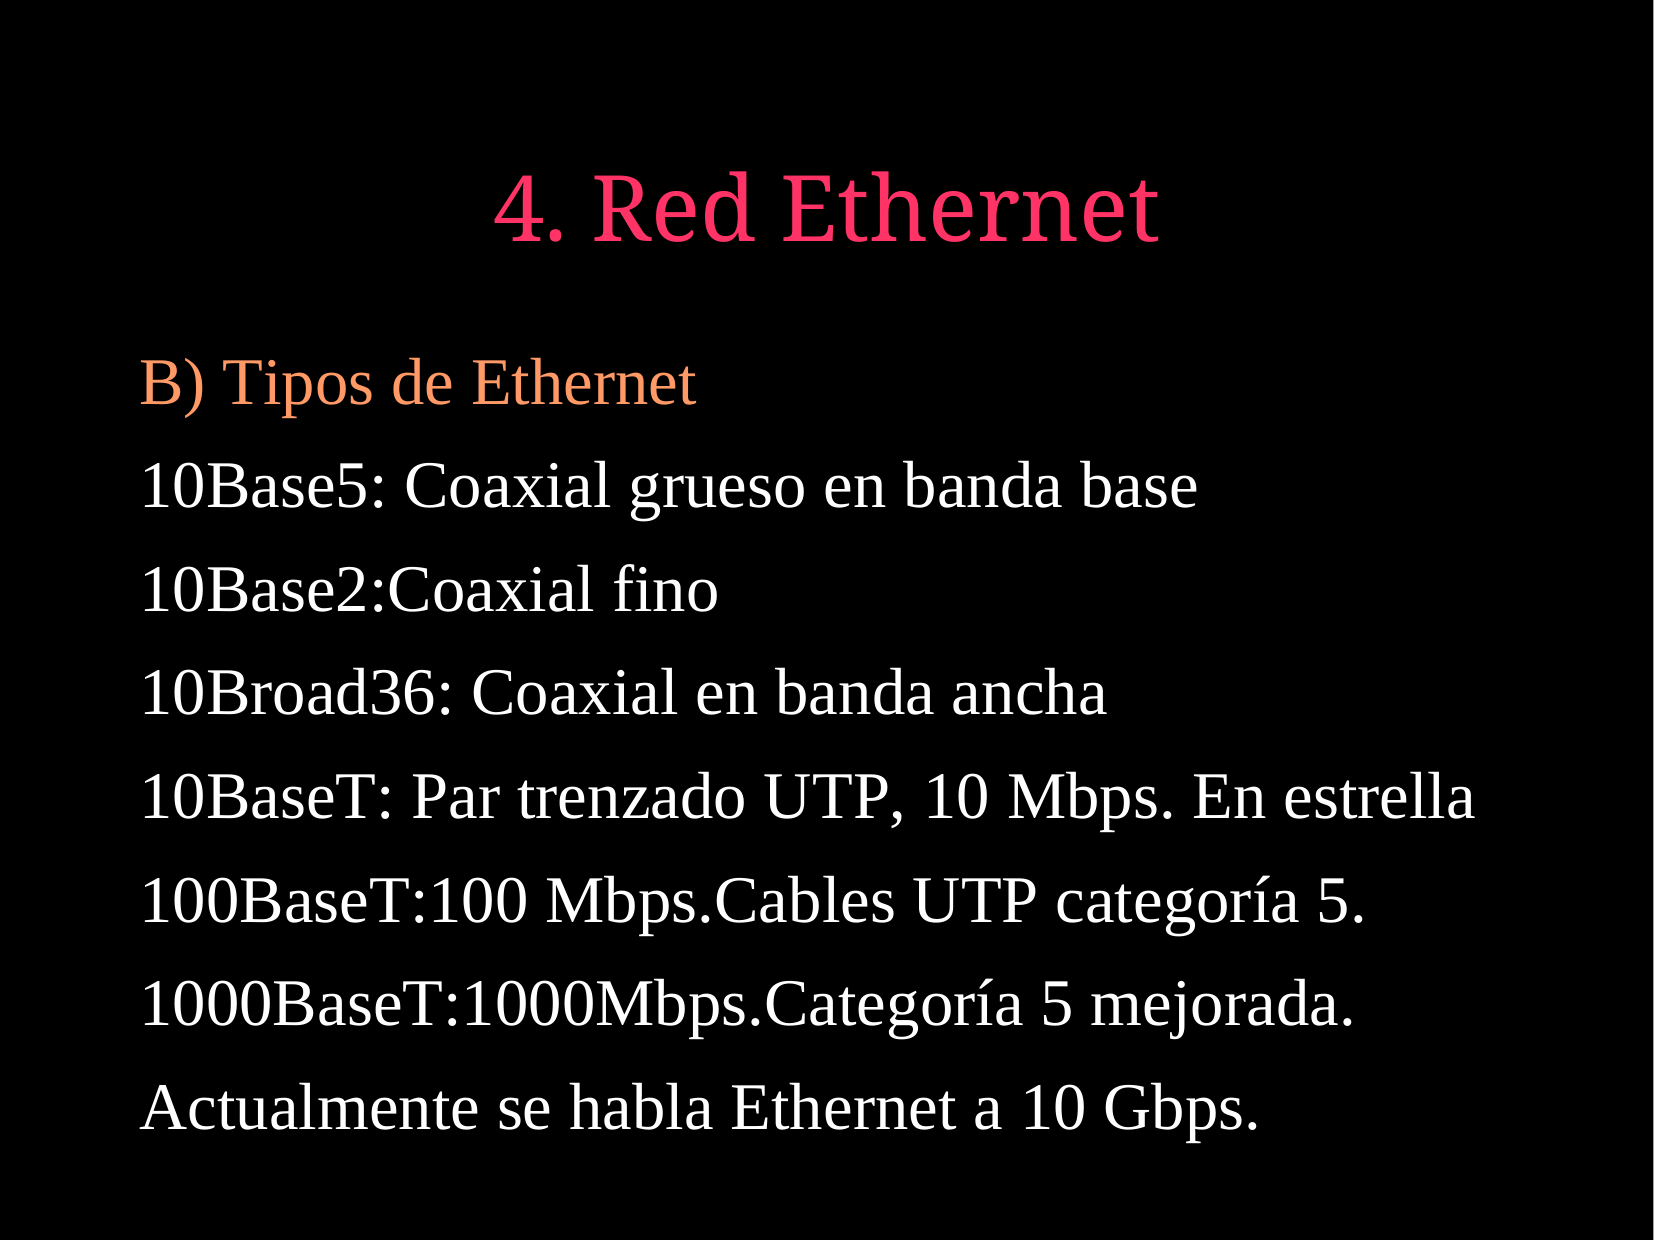

# 4. Red Ethernet
B) Tipos de Ethernet
10Base5: Coaxial grueso en banda base
10Base2:Coaxial fino
10Broad36: Coaxial en banda ancha
10BaseT: Par trenzado UTP, 10 Mbps. En estrella
100BaseT:100 Mbps.Cables UTP categoría 5.
1000BaseT:1000Mbps.Categoría 5 mejorada.
Actualmente se habla Ethernet a 10 Gbps.